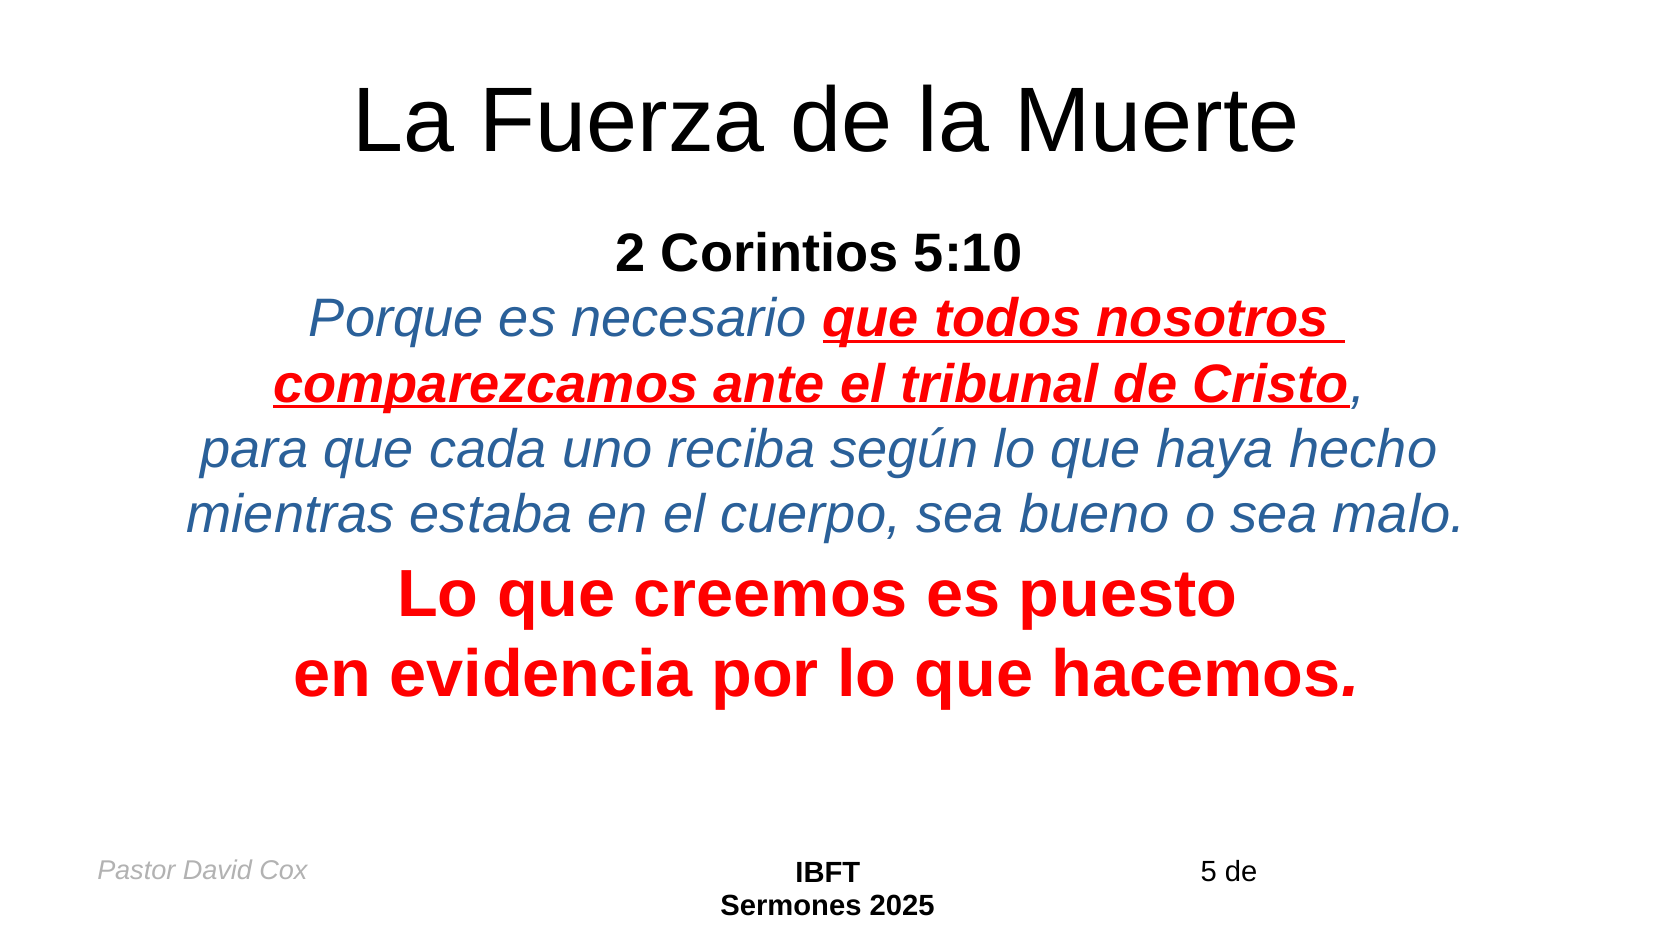

# La Fuerza de la Muerte
2 Corintios 5:10
Porque es necesario que todos nosotros
comparezcamos ante el tribunal de Cristo,
para que cada uno reciba según lo que haya hecho
mientras estaba en el cuerpo, sea bueno o sea malo.
Lo que creemos es puesto
en evidencia por lo que hacemos.